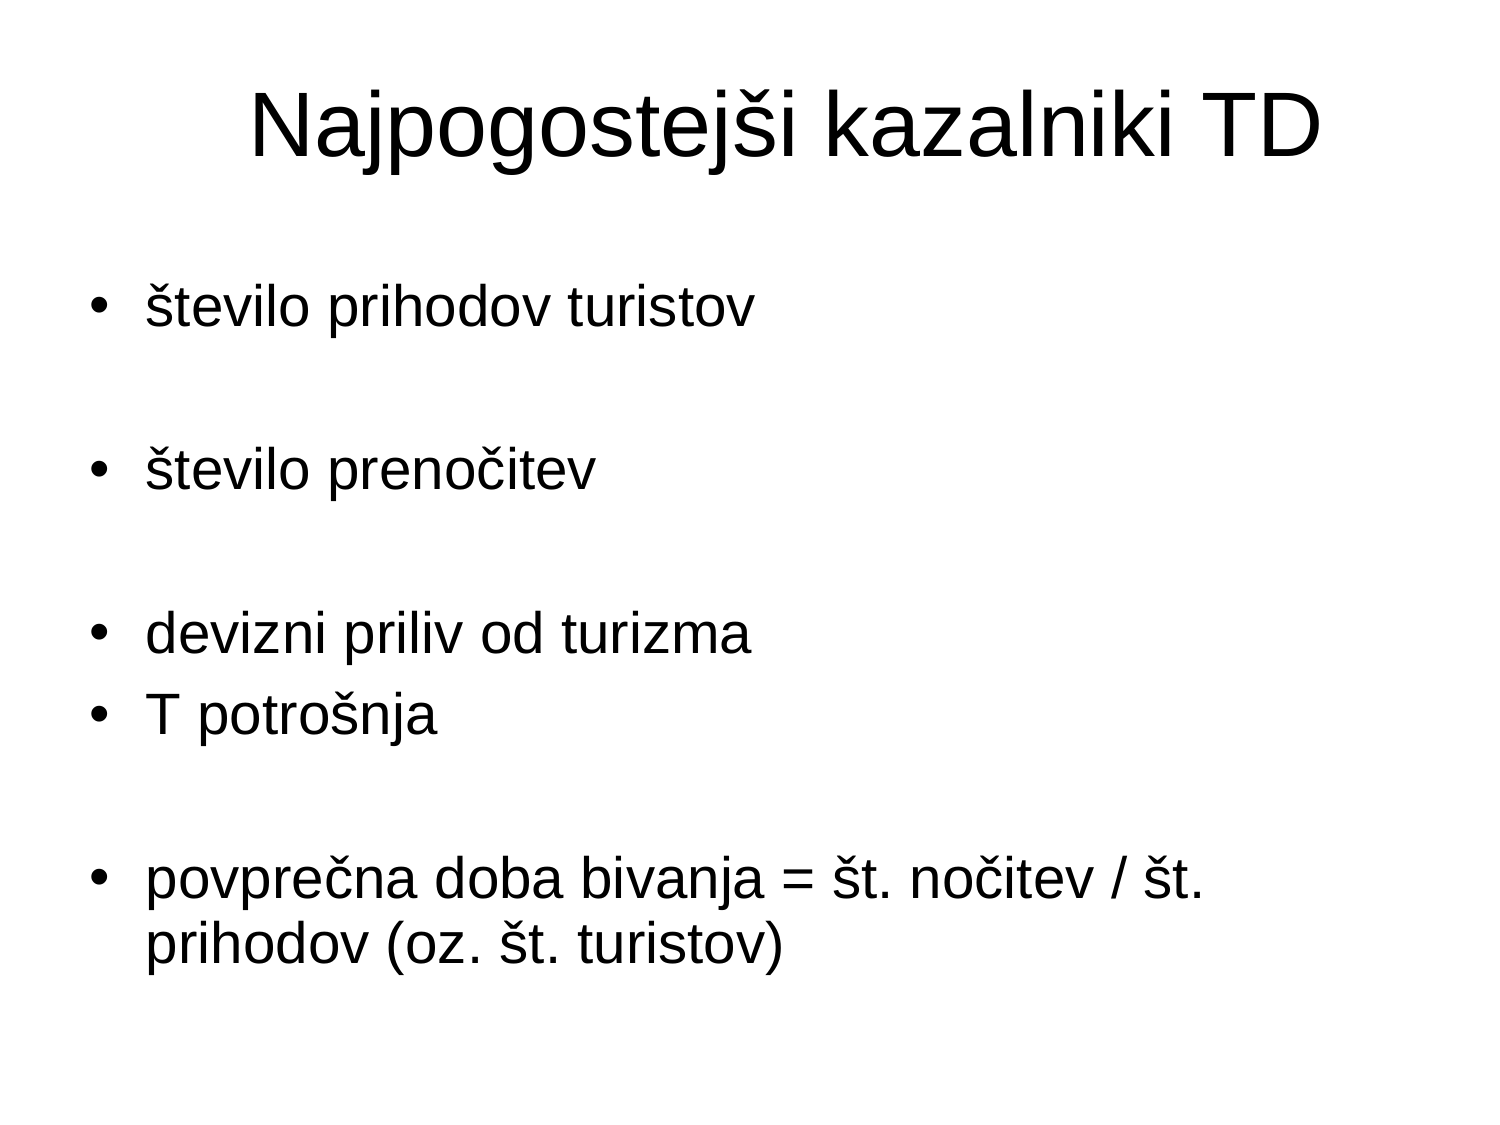

# Najpogostejši kazalniki TD
število prihodov turistov
število prenočitev
devizni priliv od turizma
T potrošnja
povprečna doba bivanja = št. nočitev / št. prihodov (oz. št. turistov)